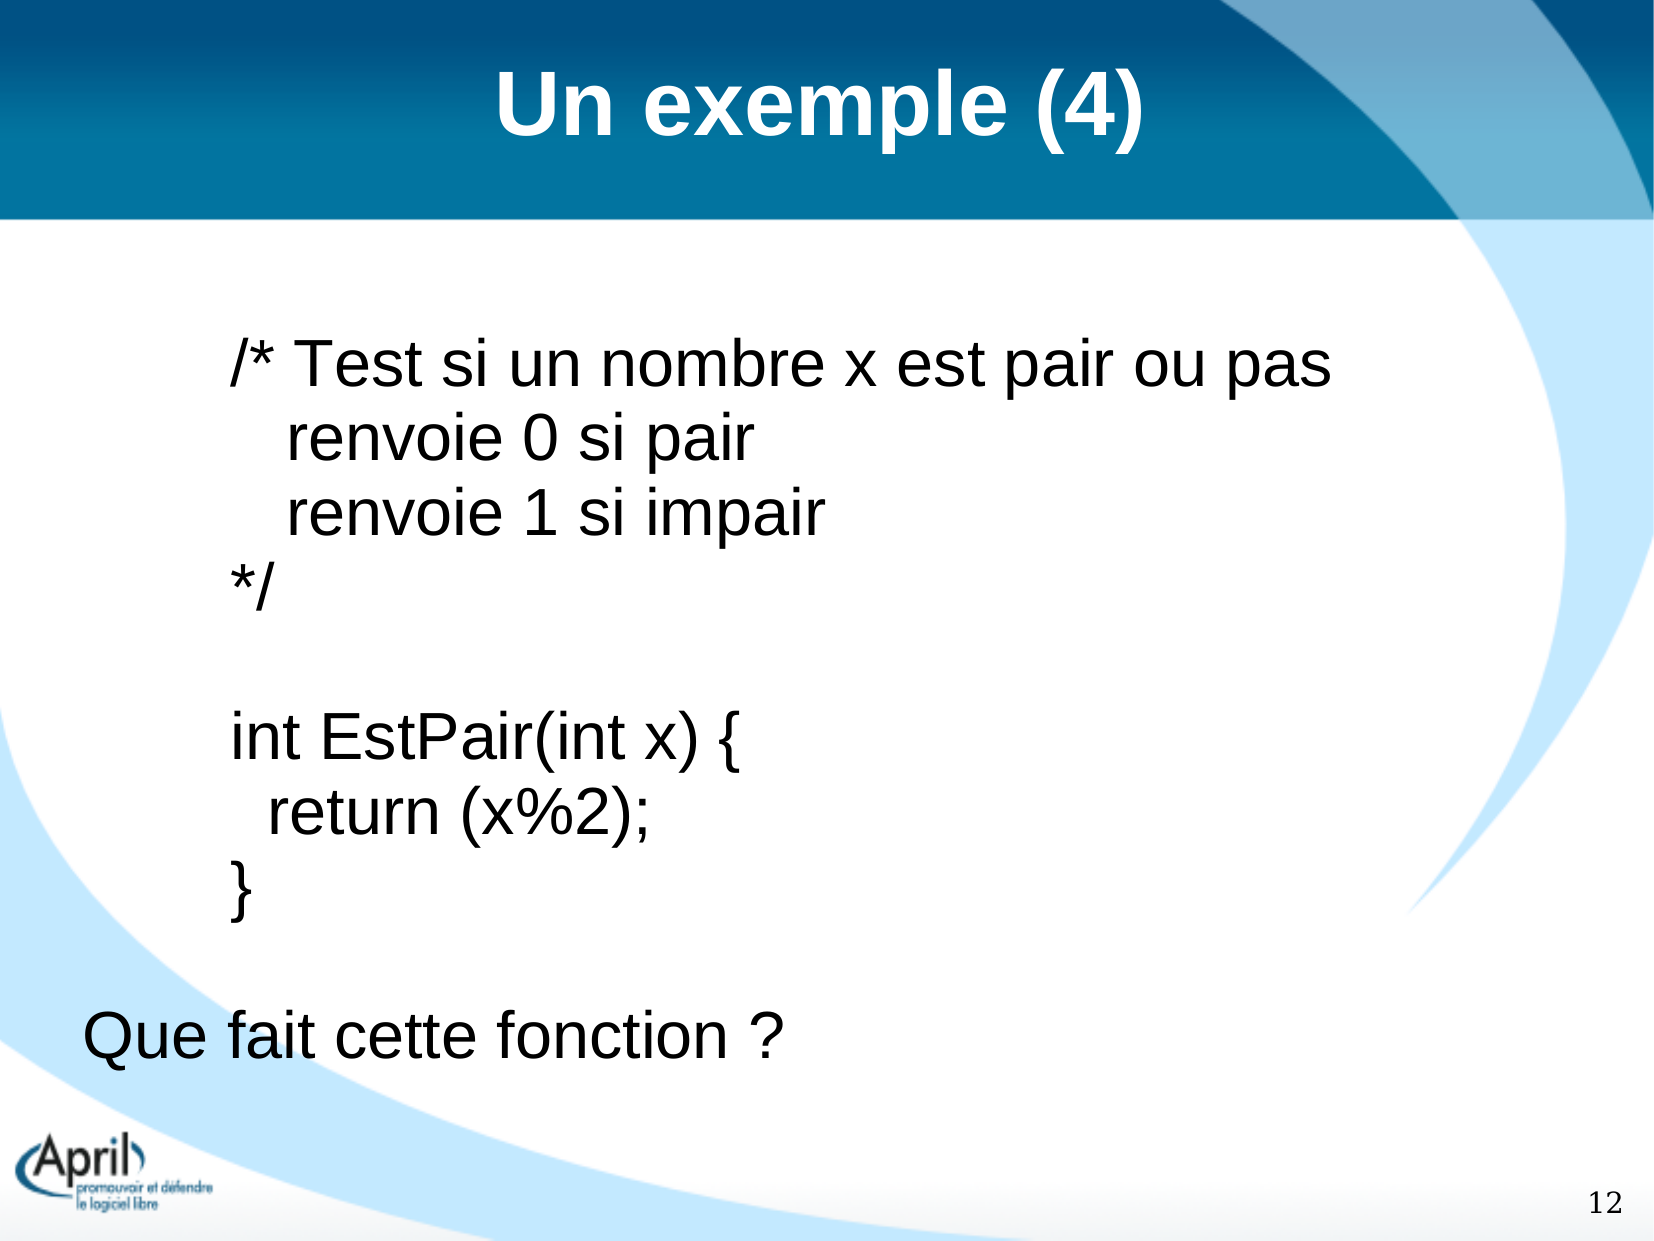

# Un exemple (4)
 /* Test si un nombre x est pair ou pas
 renvoie 0 si pair
 renvoie 1 si impair
 */
 int EstPair(int x) {
 return (x%2);
 }
Que fait cette fonction ?
12